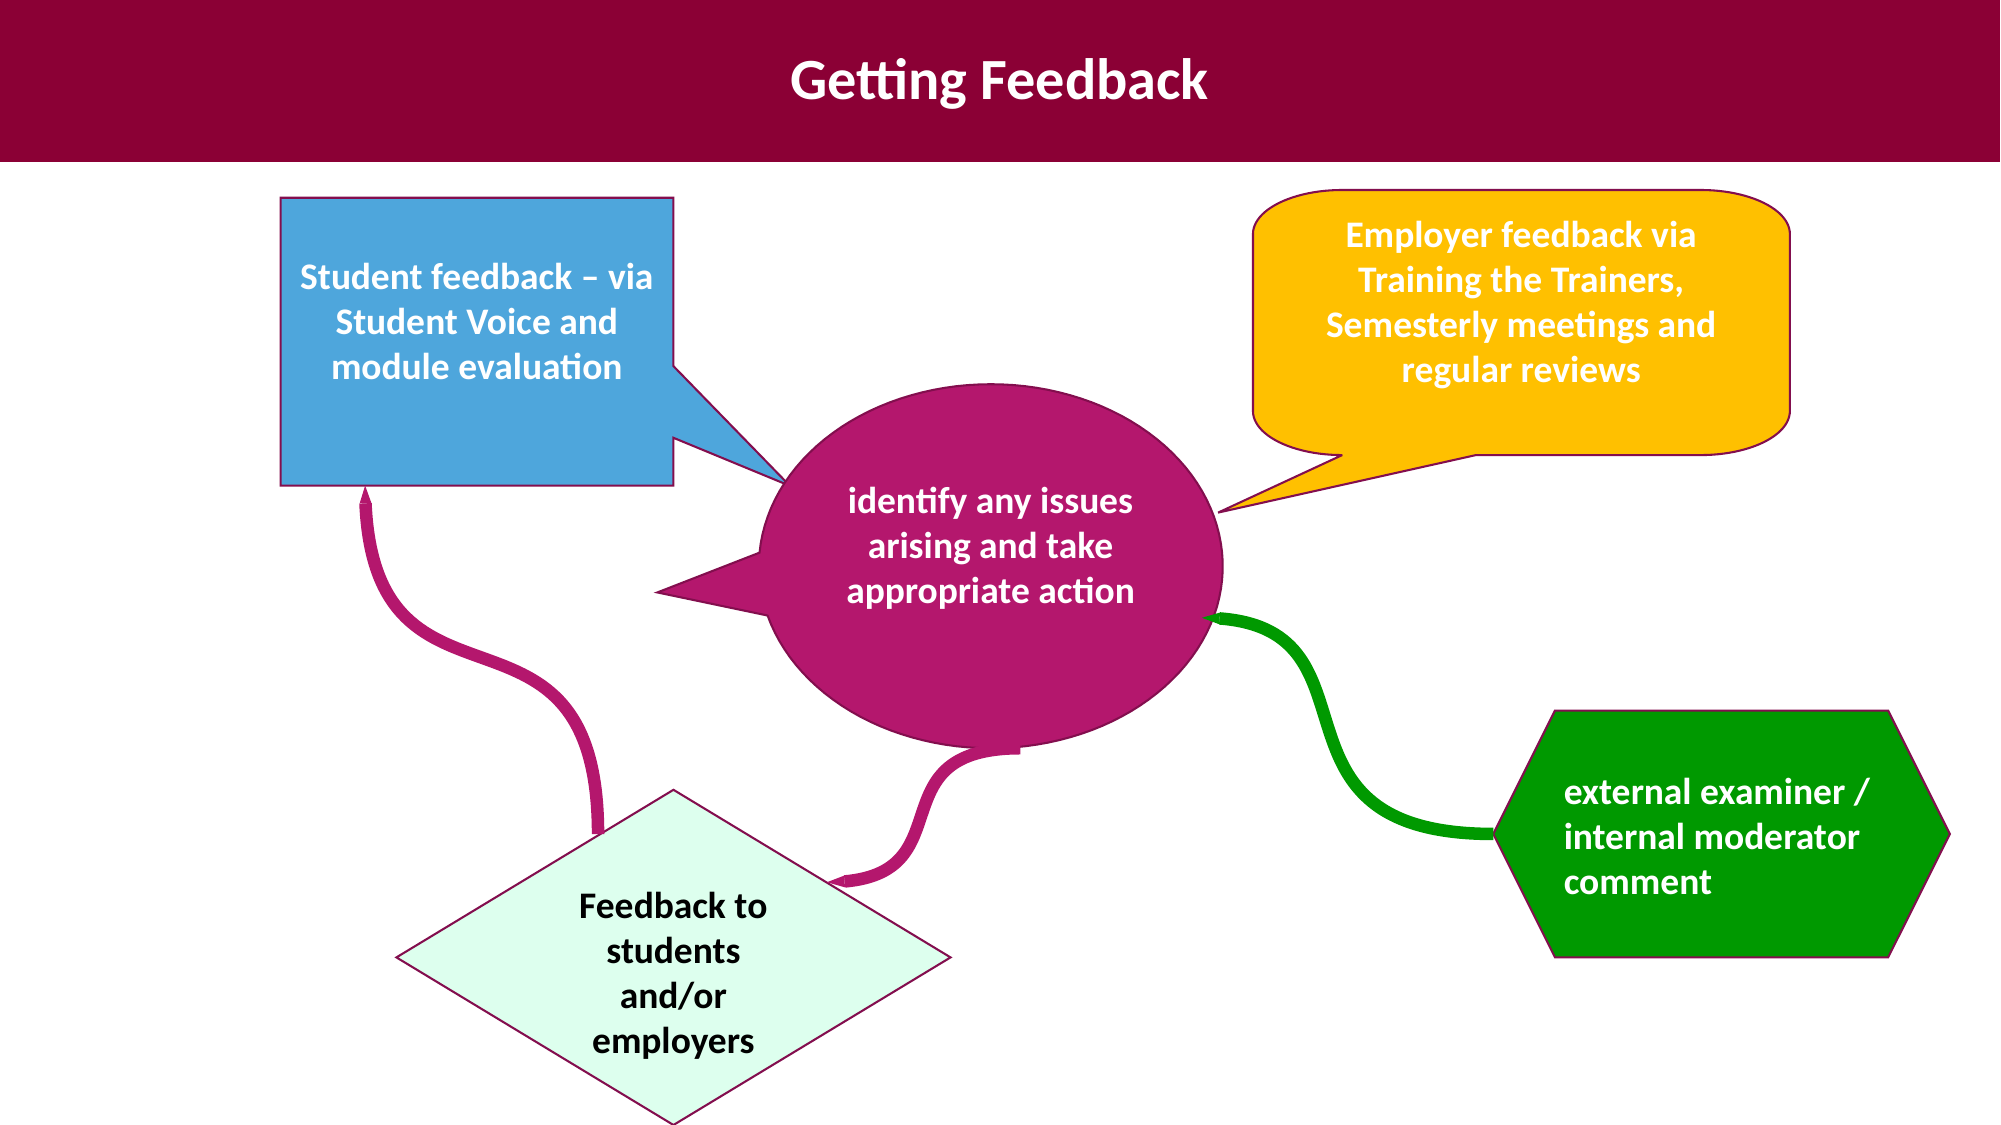

Getting Feedback
Employer feedback via Training the Trainers, Semesterly meetings and regular reviews
Student feedback – via Student Voice and module evaluation
identify any issues arising and take appropriate action
external examiner / internal moderator comment
Feedback to students and/or employers